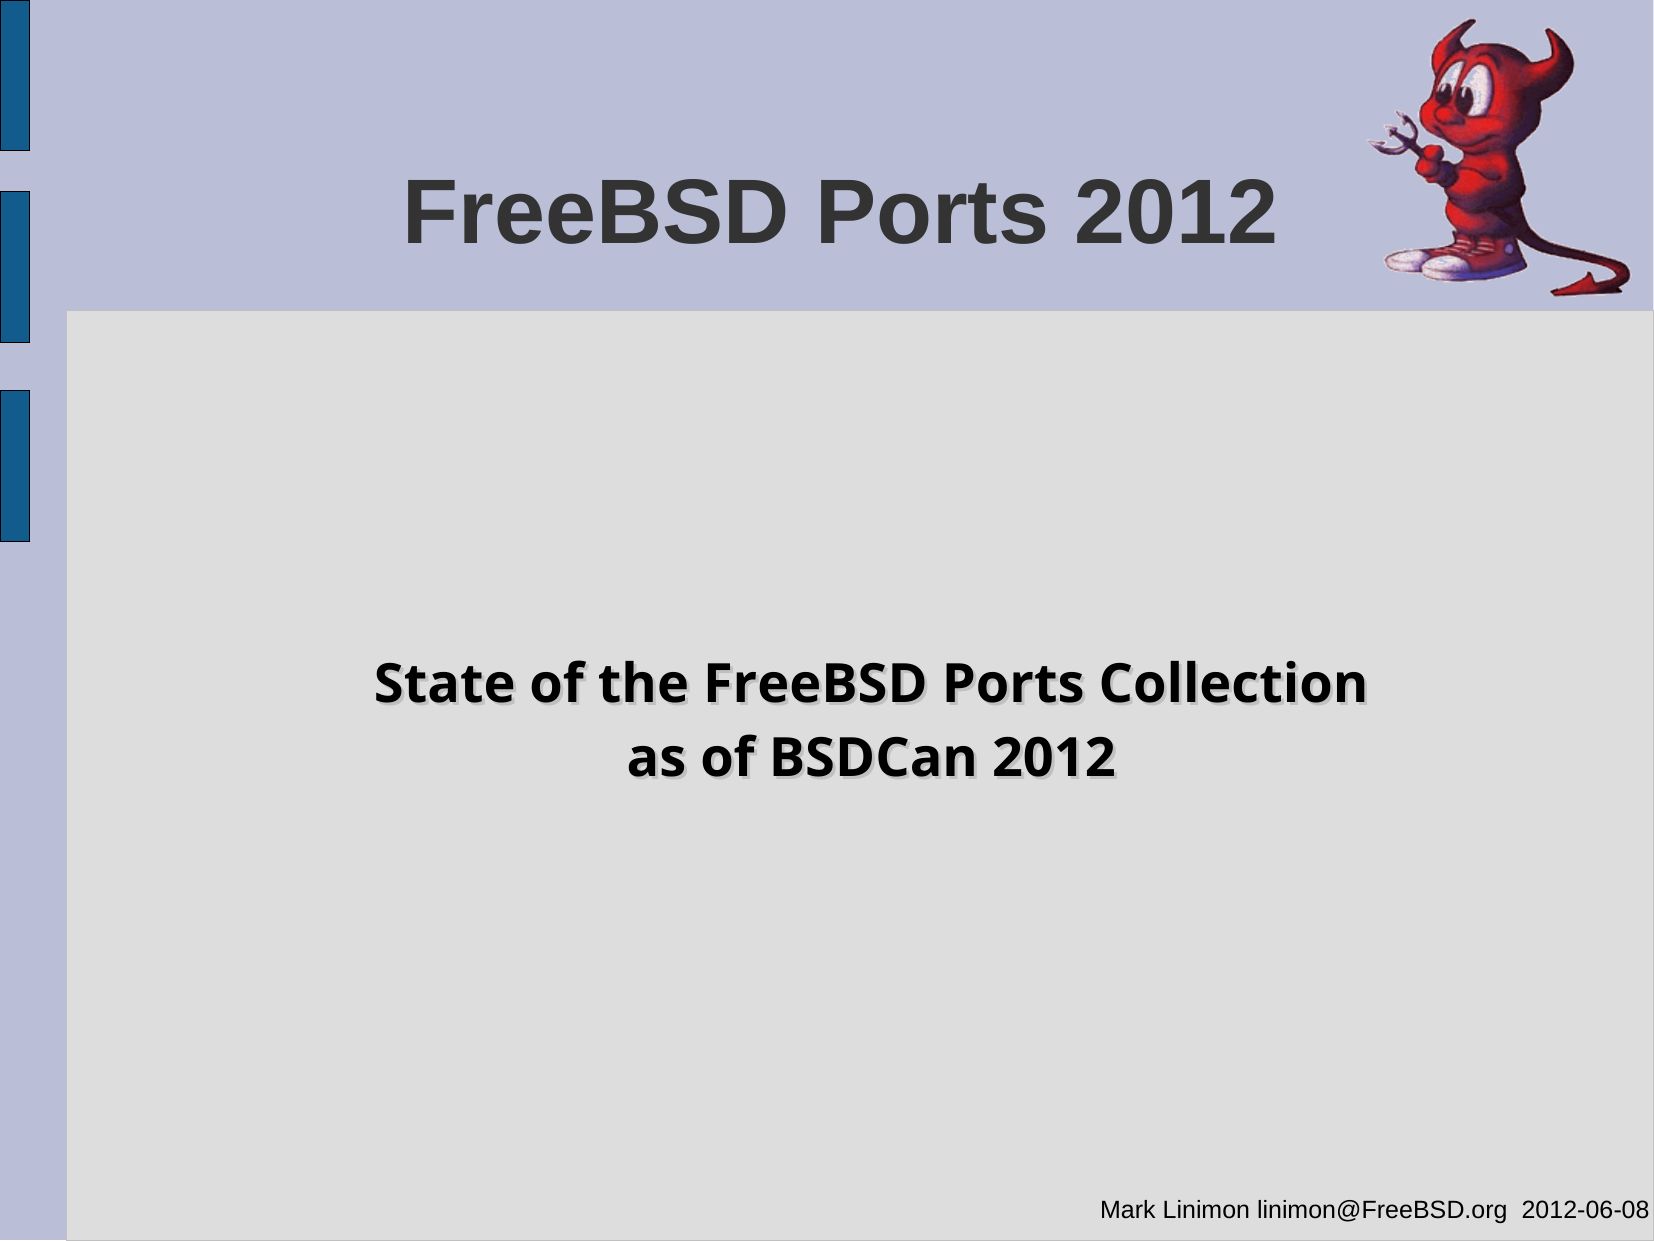

# FreeBSD Ports 2012
State of the FreeBSD Ports Collection
as of BSDCan 2012
Mark Linimon linimon@FreeBSD.org 2012-06-08